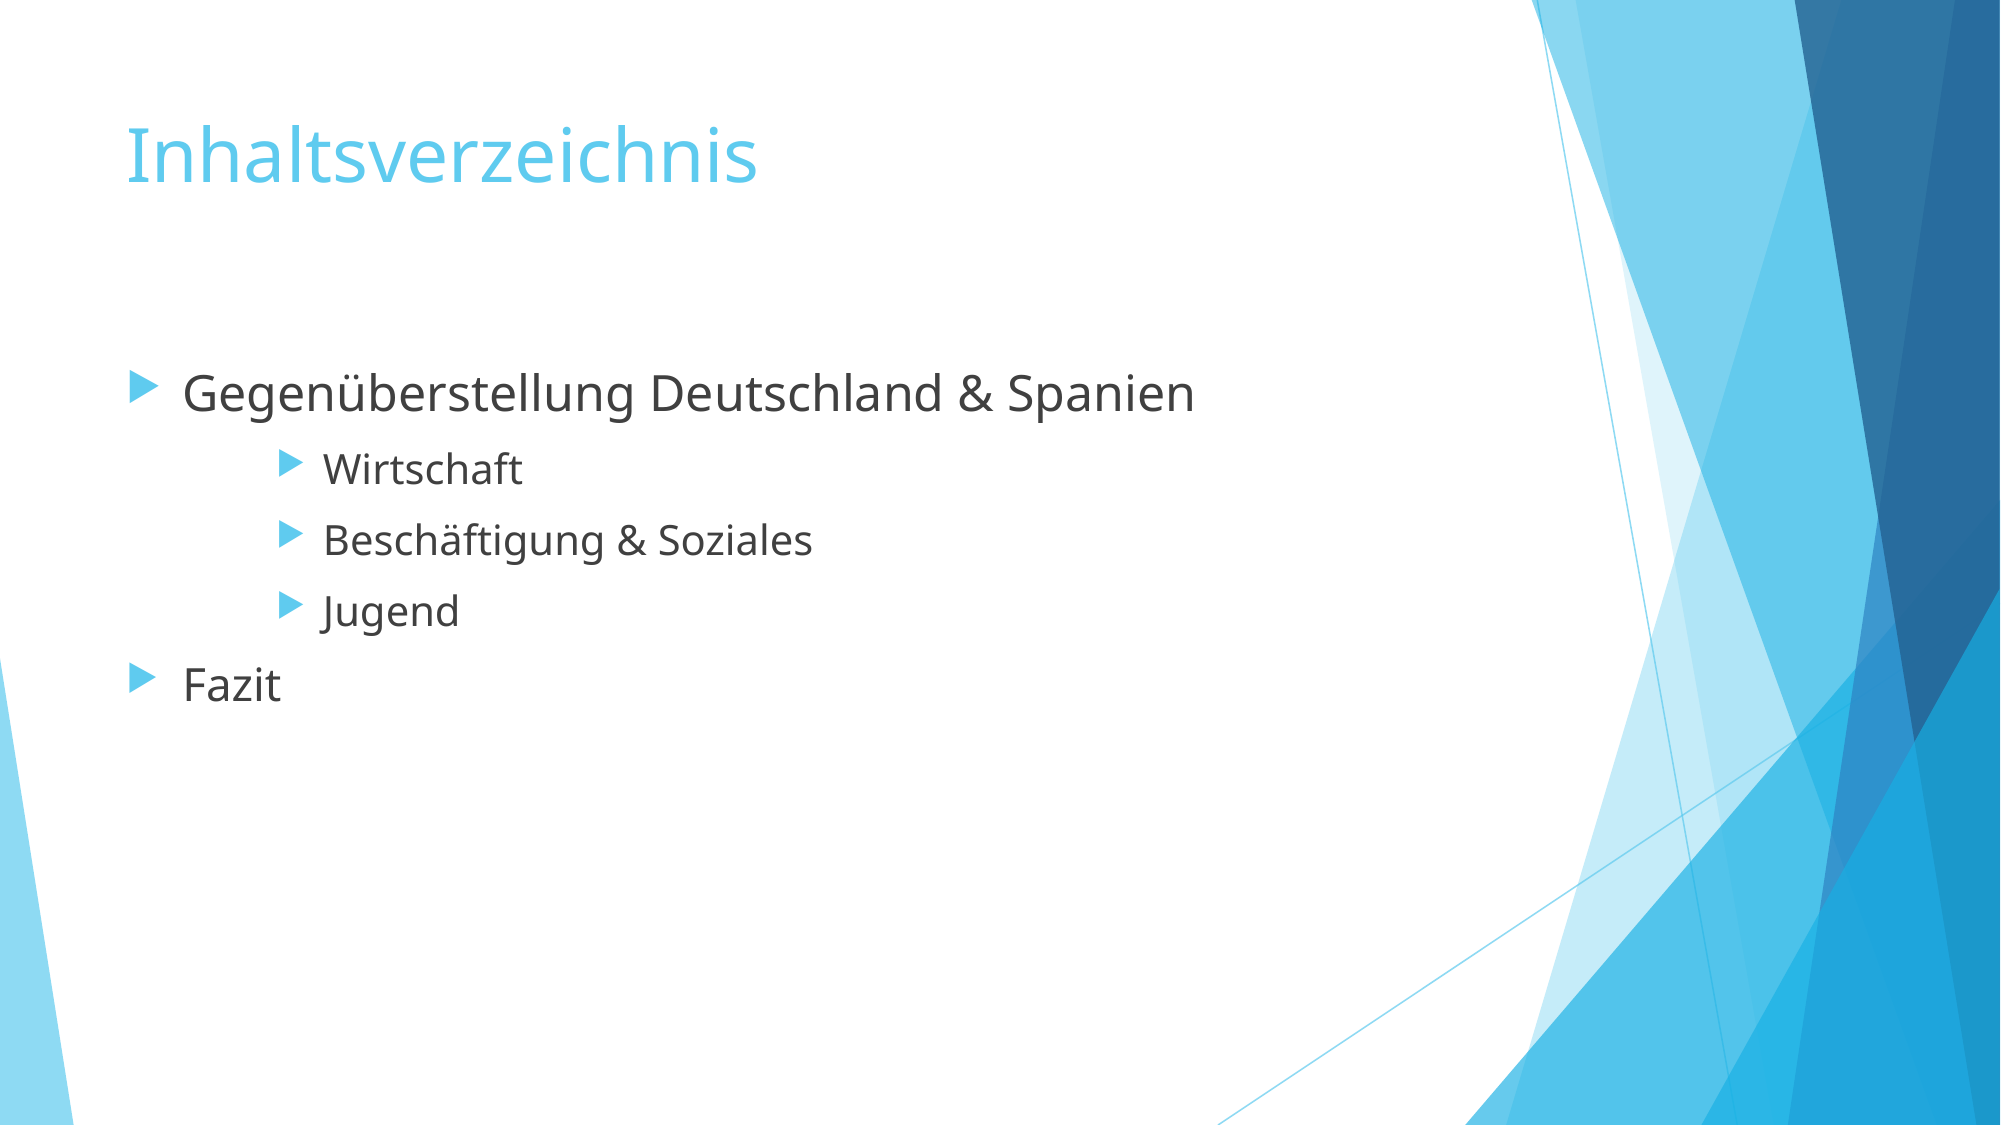

# Inhaltsverzeichnis
Gegenüberstellung Deutschland & Spanien
Wirtschaft
Beschäftigung & Soziales
Jugend
Fazit